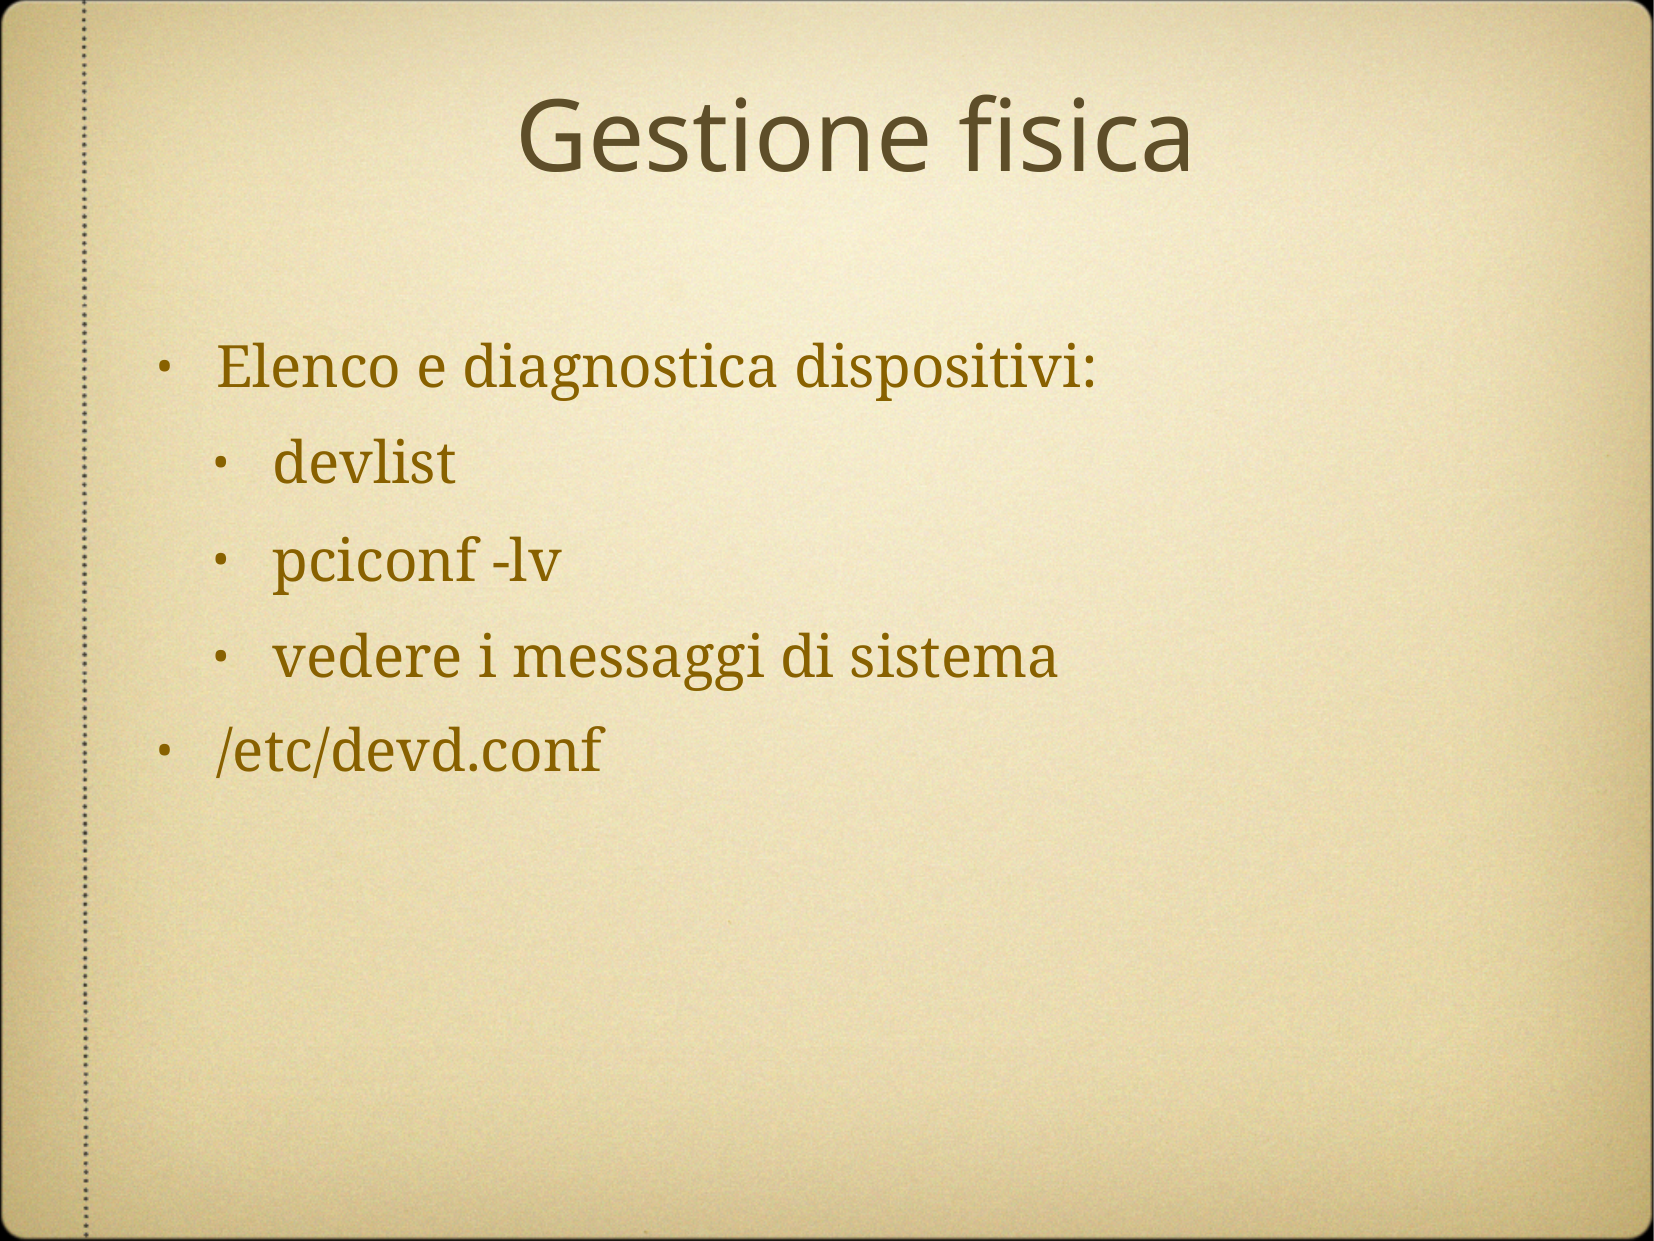

# Gestione fisica
Elenco e diagnostica dispositivi:
devlist
pciconf -lv
vedere i messaggi di sistema
/etc/devd.conf